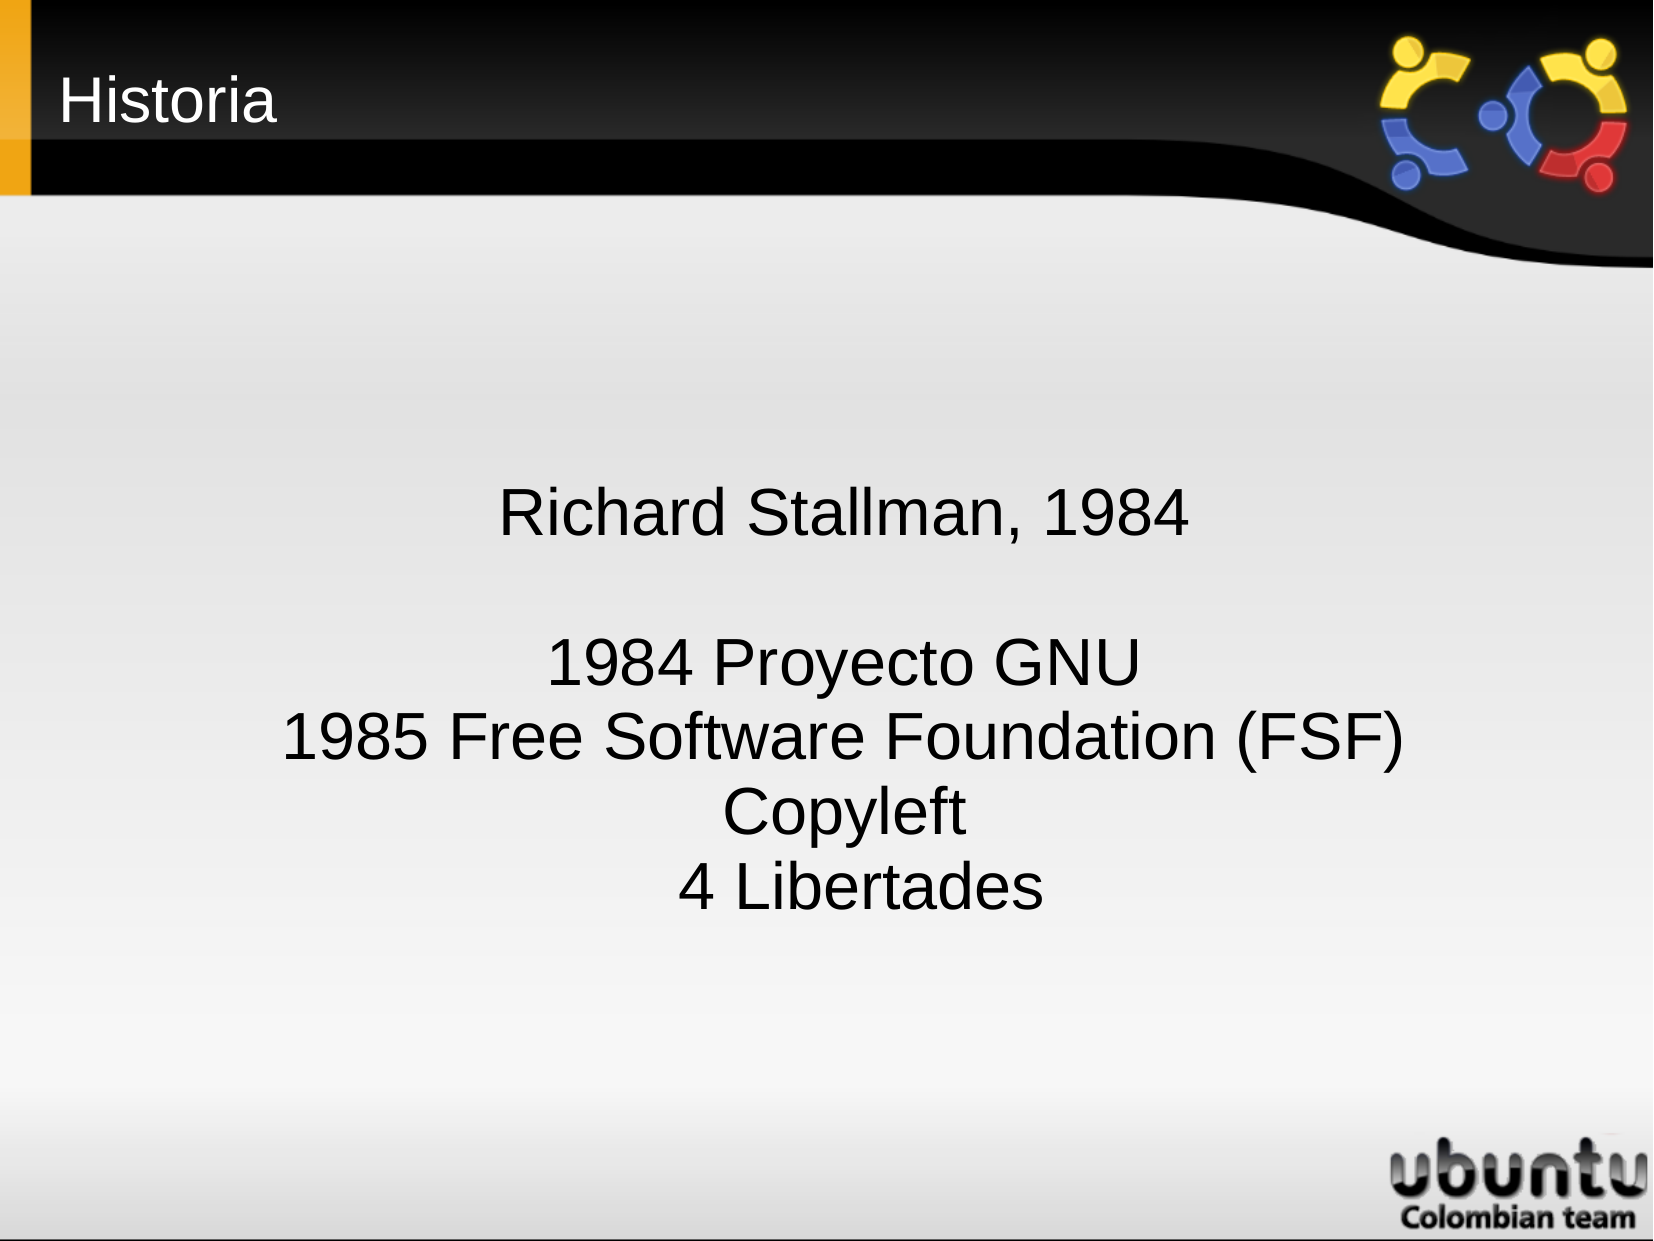

# Historia
Richard Stallman, 1984
1984 Proyecto GNU
1985 Free Software Foundation (FSF)
Copyleft
4 Libertades